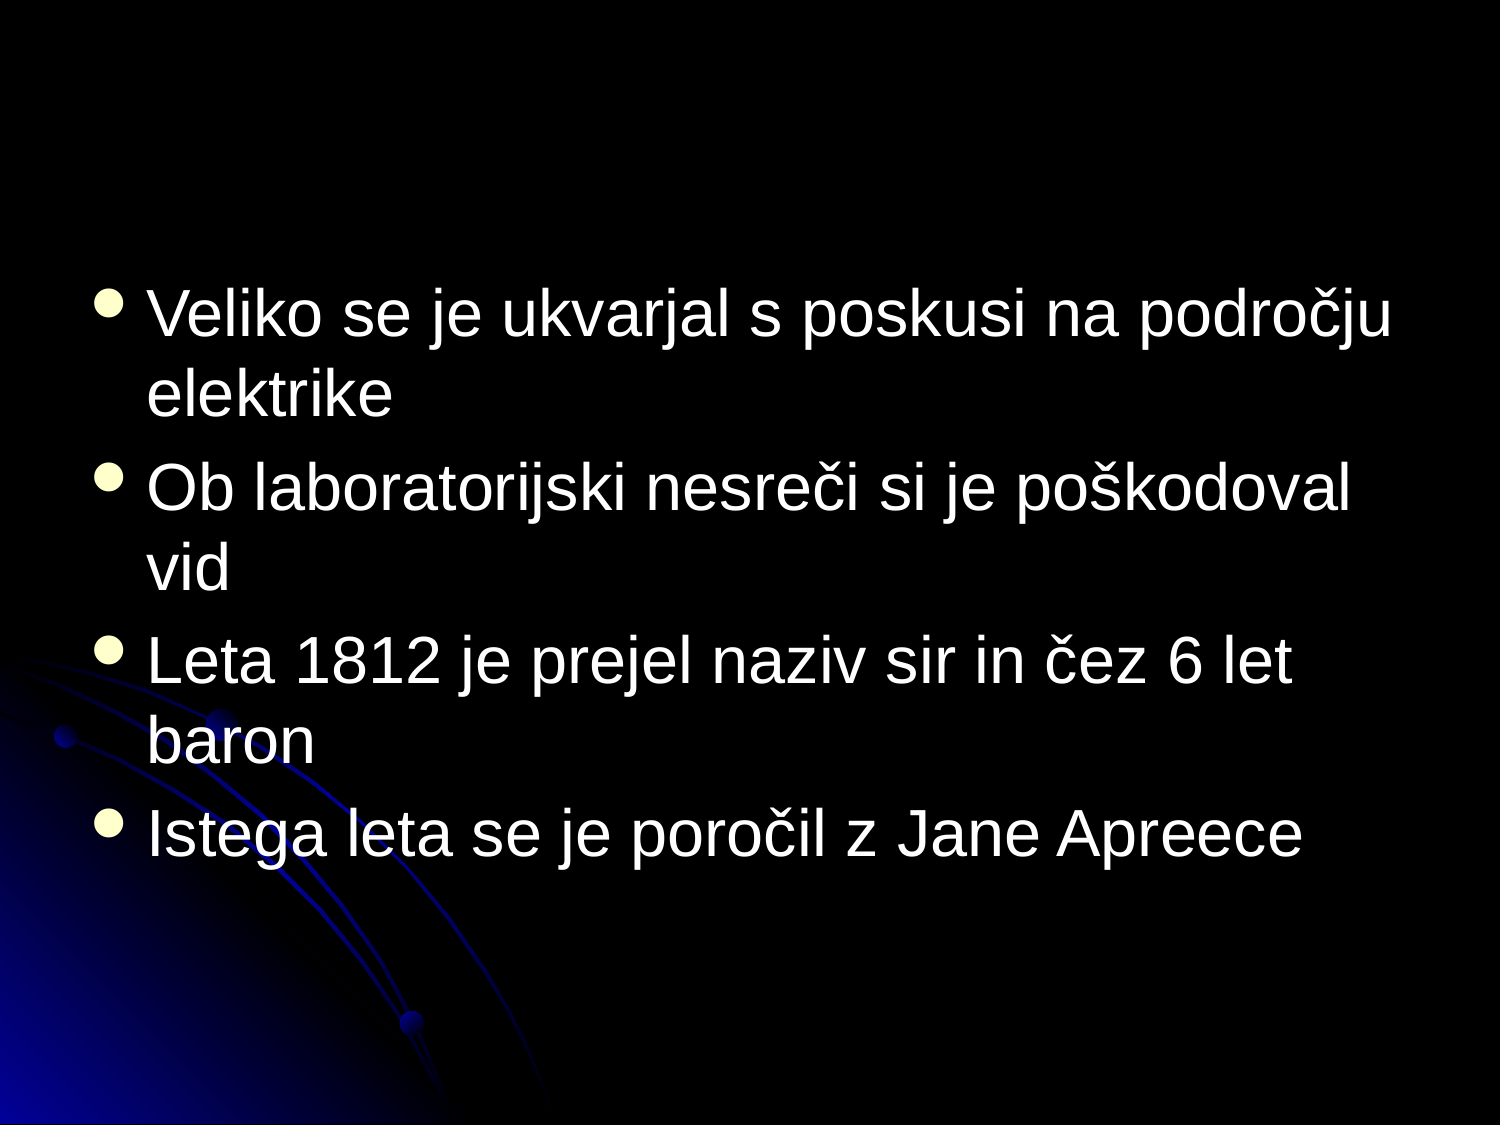

#
Veliko se je ukvarjal s poskusi na področju elektrike
Ob laboratorijski nesreči si je poškodoval vid
Leta 1812 je prejel naziv sir in čez 6 let baron
Istega leta se je poročil z Jane Apreece